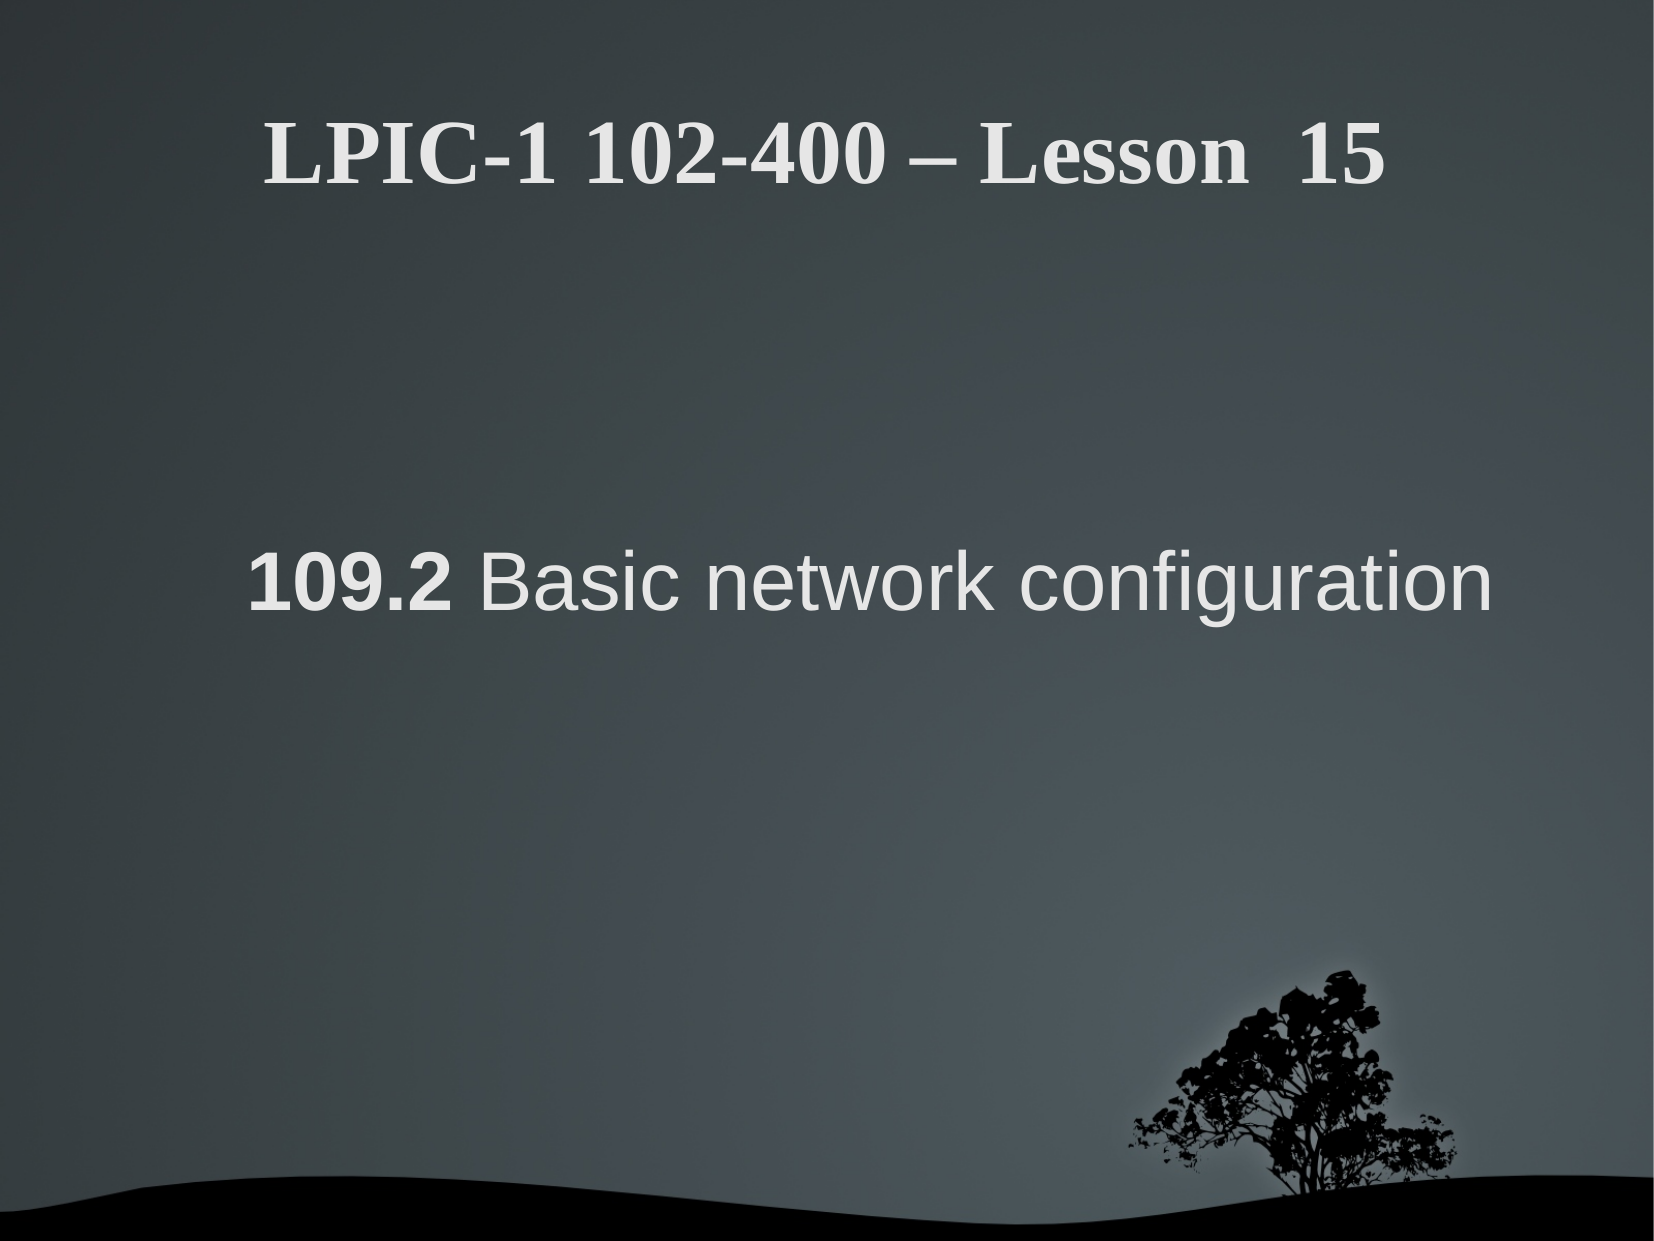

# LPIC-1 102-400 – Lesson 15
109.2 Basic network configuration